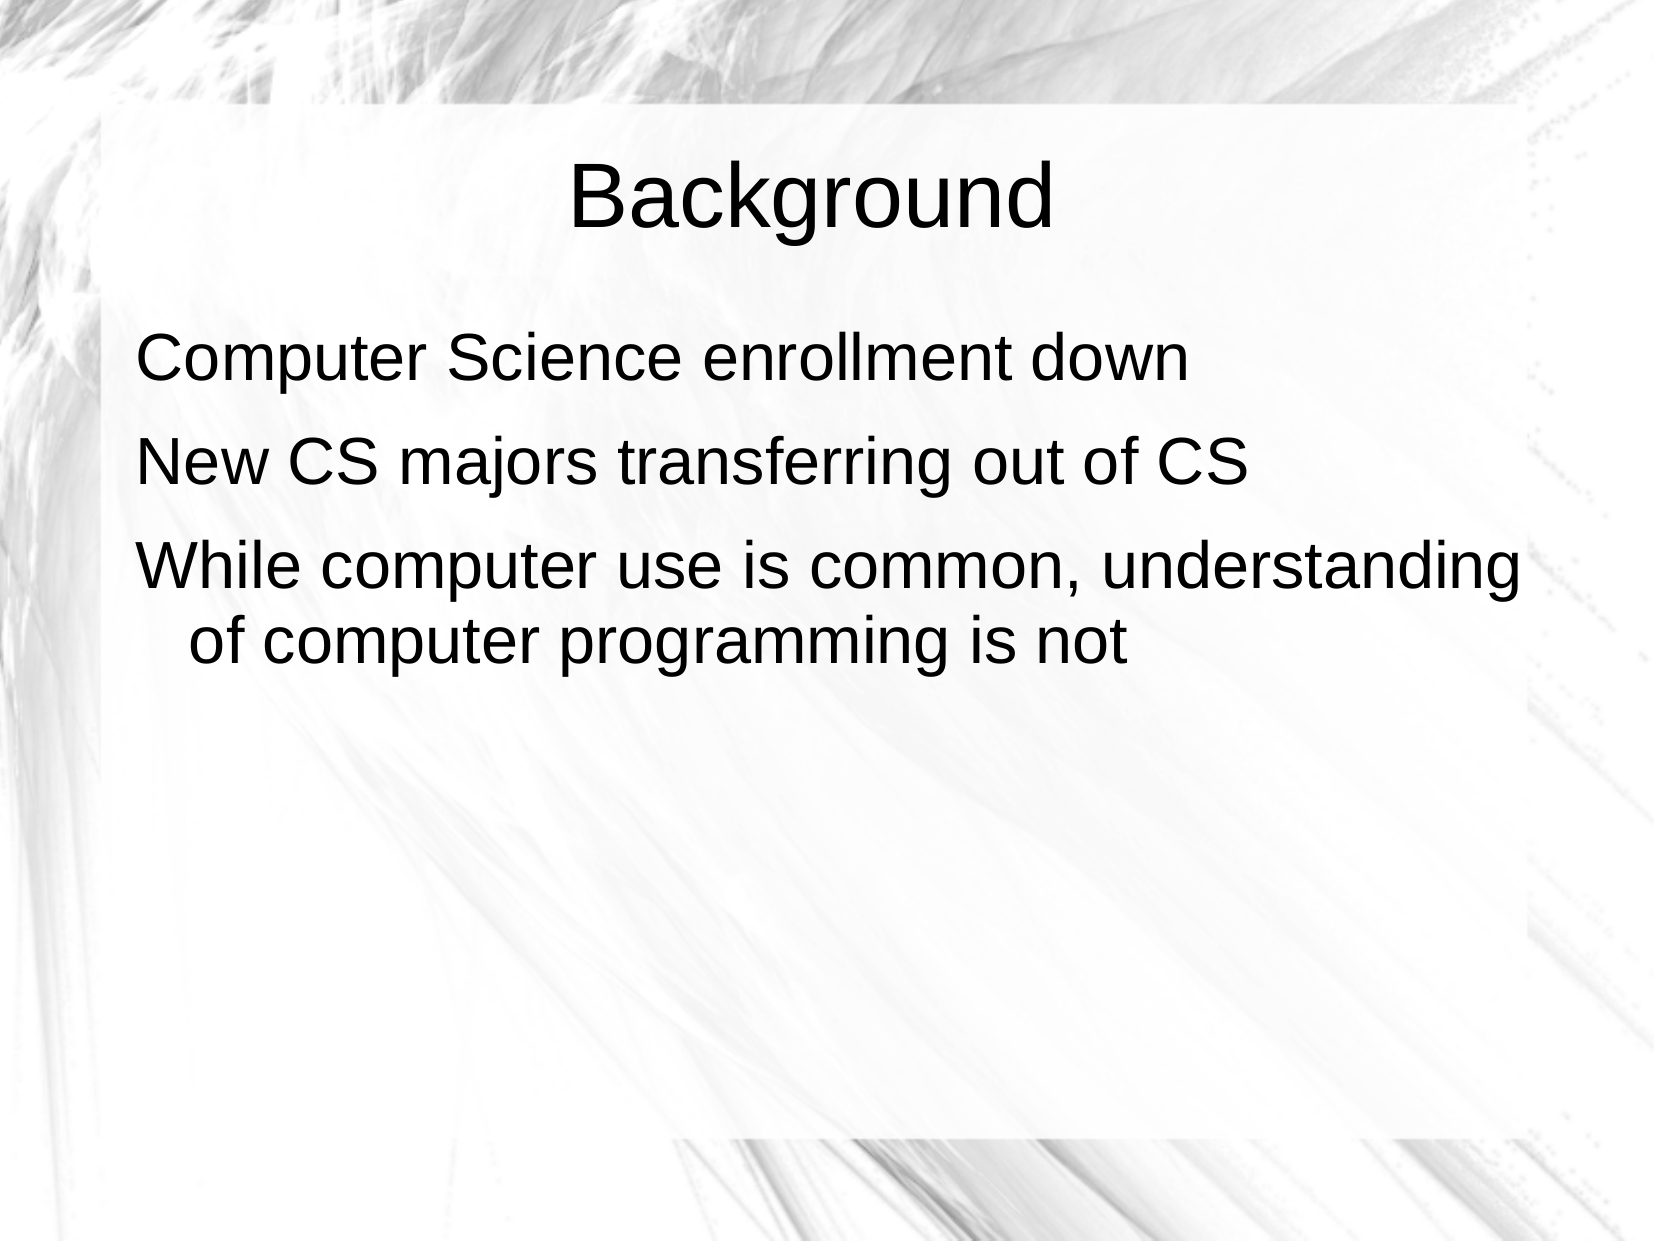

# Background
Computer Science enrollment down
New CS majors transferring out of CS
While computer use is common, understanding of computer programming is not